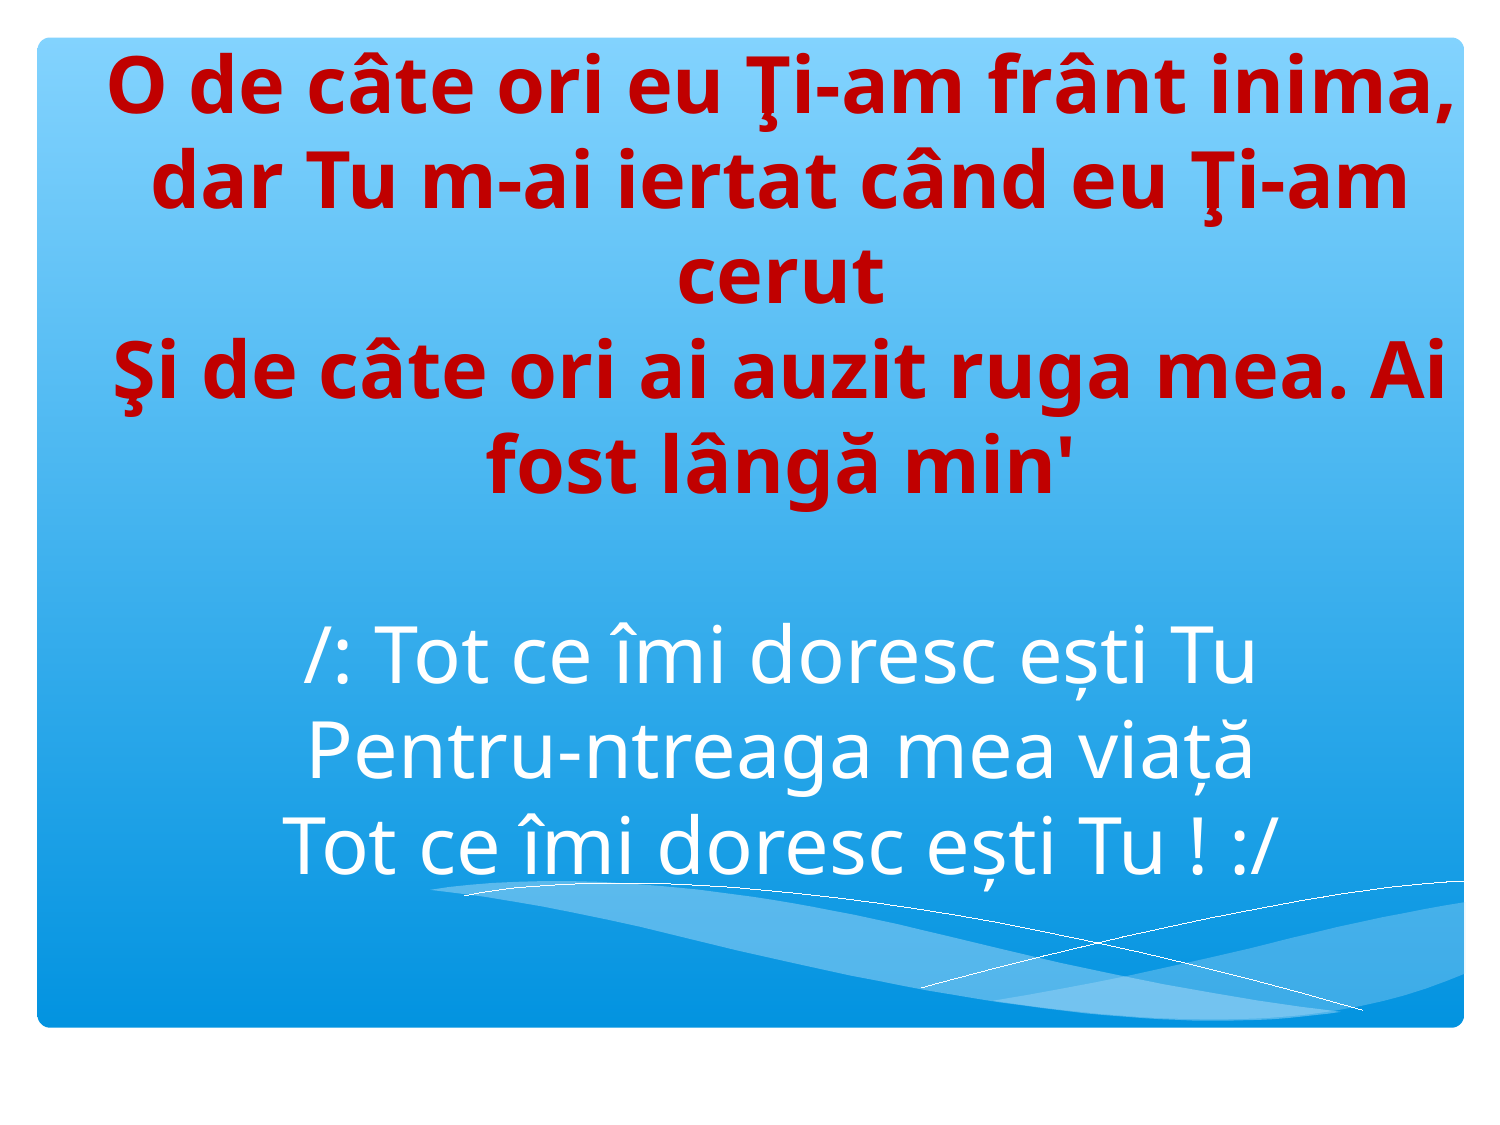

O de câte ori eu Ţi-am frânt inima, dar Tu m-ai iertat când eu Ţi-am cerut
Şi de câte ori ai auzit ruga mea. Ai fost lângă min'
/: Tot ce îmi doresc eşti Tu
Pentru-ntreaga mea viaţă
Tot ce îmi doresc eşti Tu ! :/